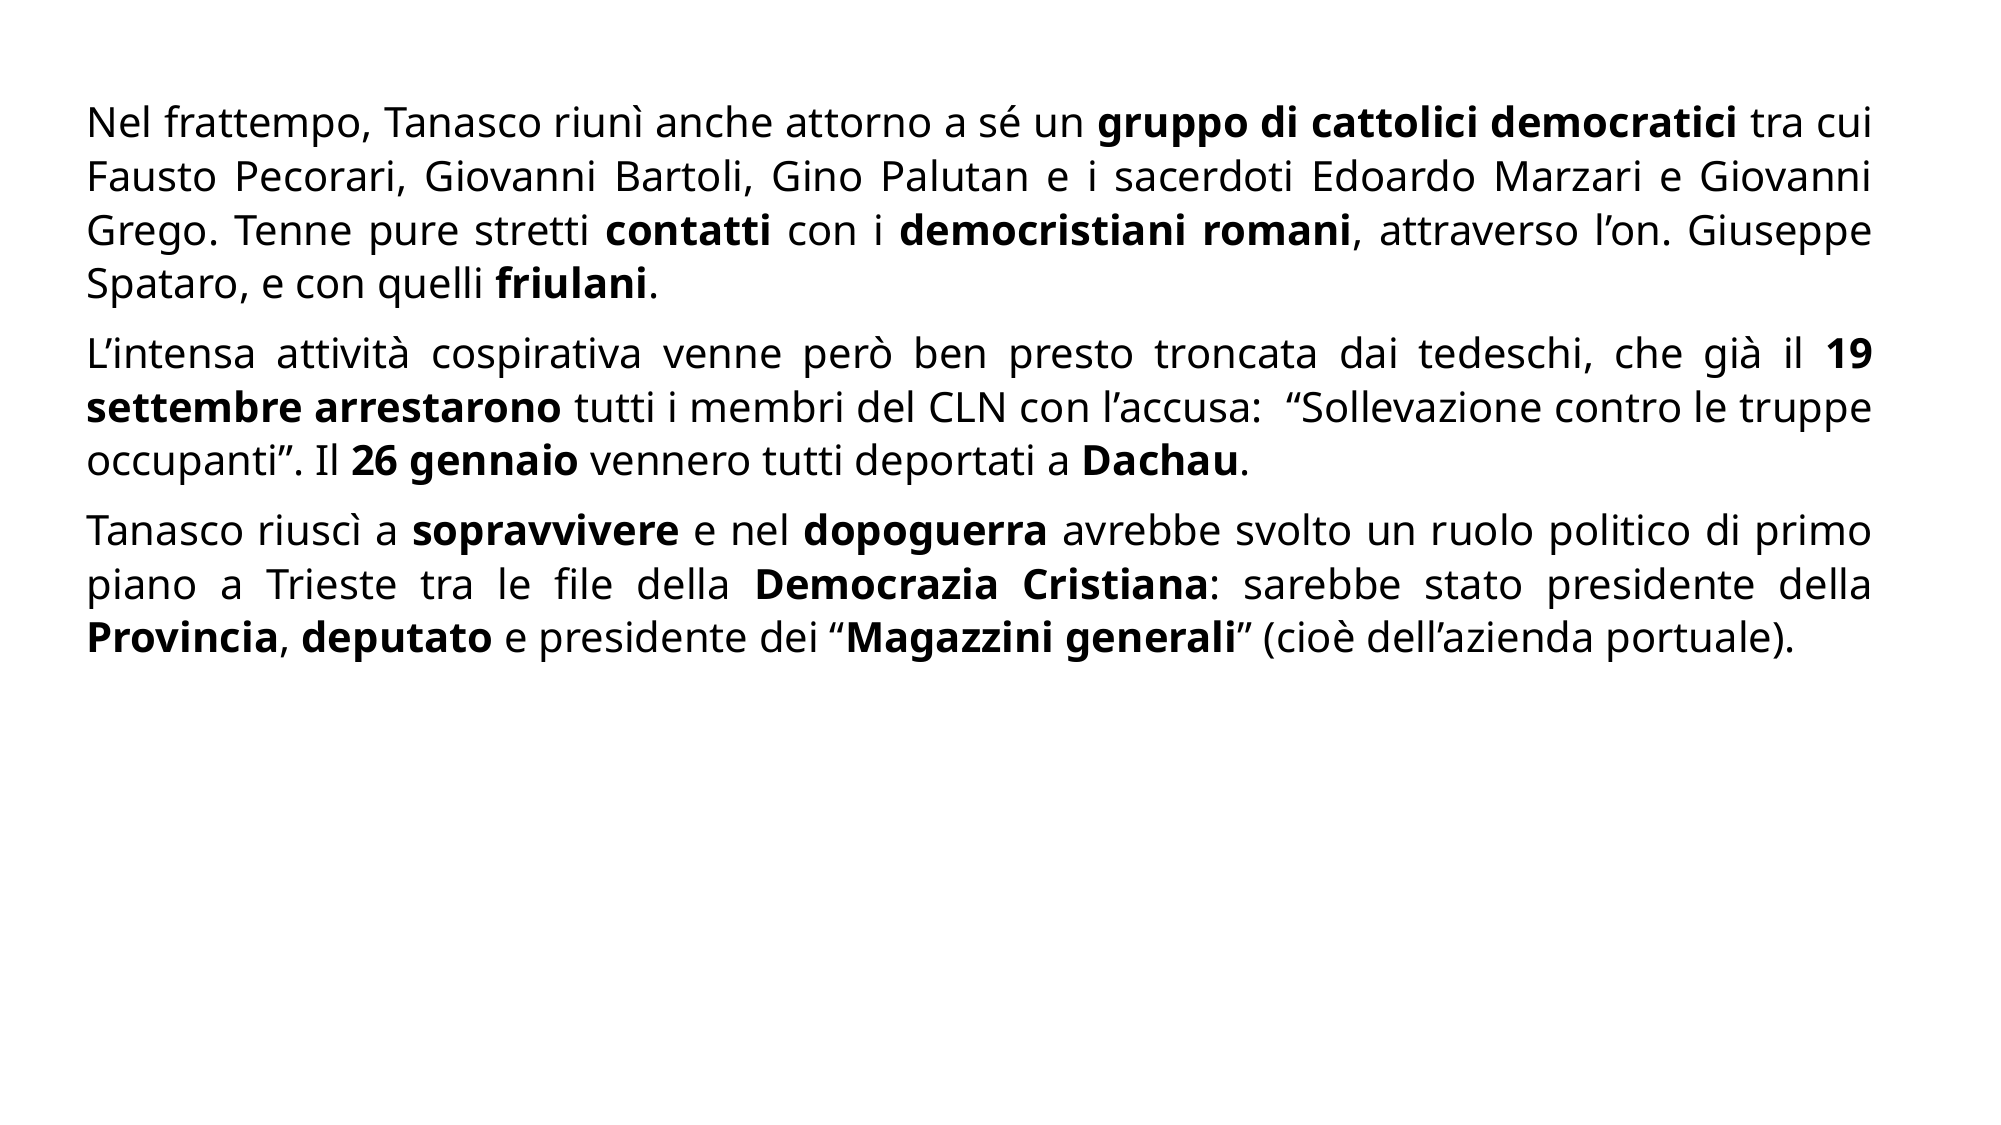

Nel frattempo, Tanasco riunì anche attorno a sé un gruppo di cattolici democratici tra cui Fausto Pecorari, Giovanni Bartoli, Gino Palutan e i sacerdoti Edoardo Marzari e Giovanni Grego. Tenne pure stretti contatti con i democristiani romani, attraverso l’on. Giuseppe Spataro, e con quelli friulani.
L’intensa attività cospirativa venne però ben presto troncata dai tedeschi, che già il 19 settembre arrestarono tutti i membri del CLN con l’accusa: “Sollevazione contro le truppe occupanti”. Il 26 gennaio vennero tutti deportati a Dachau.
Tanasco riuscì a sopravvivere e nel dopoguerra avrebbe svolto un ruolo politico di primo piano a Trieste tra le file della Democrazia Cristiana: sarebbe stato presidente della Provincia, deputato e presidente dei “Magazzini generali” (cioè dell’azienda portuale).